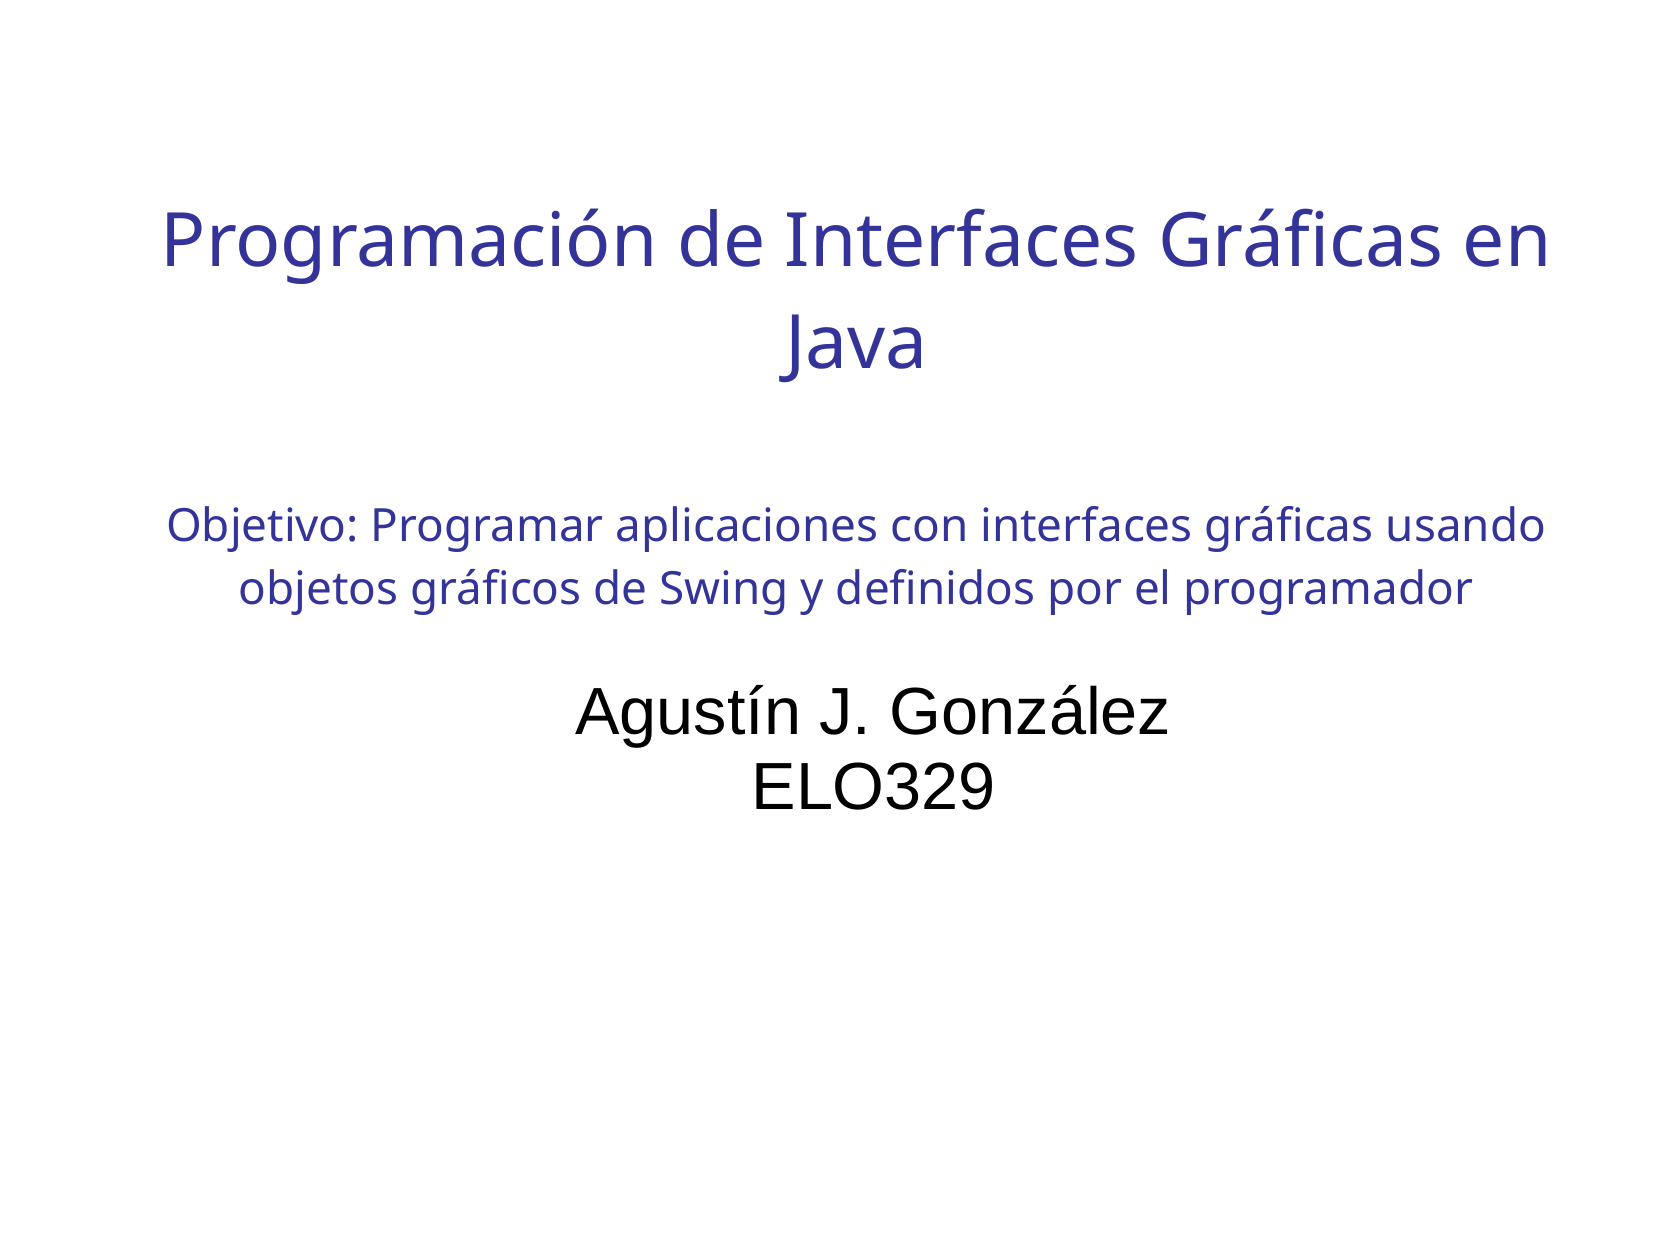

# Programación de Interfaces Gráficas en Java Objetivo: Programar aplicaciones con interfaces gráficas usando objetos gráficos de Swing y definidos por el programador
Agustín J. González
ELO329